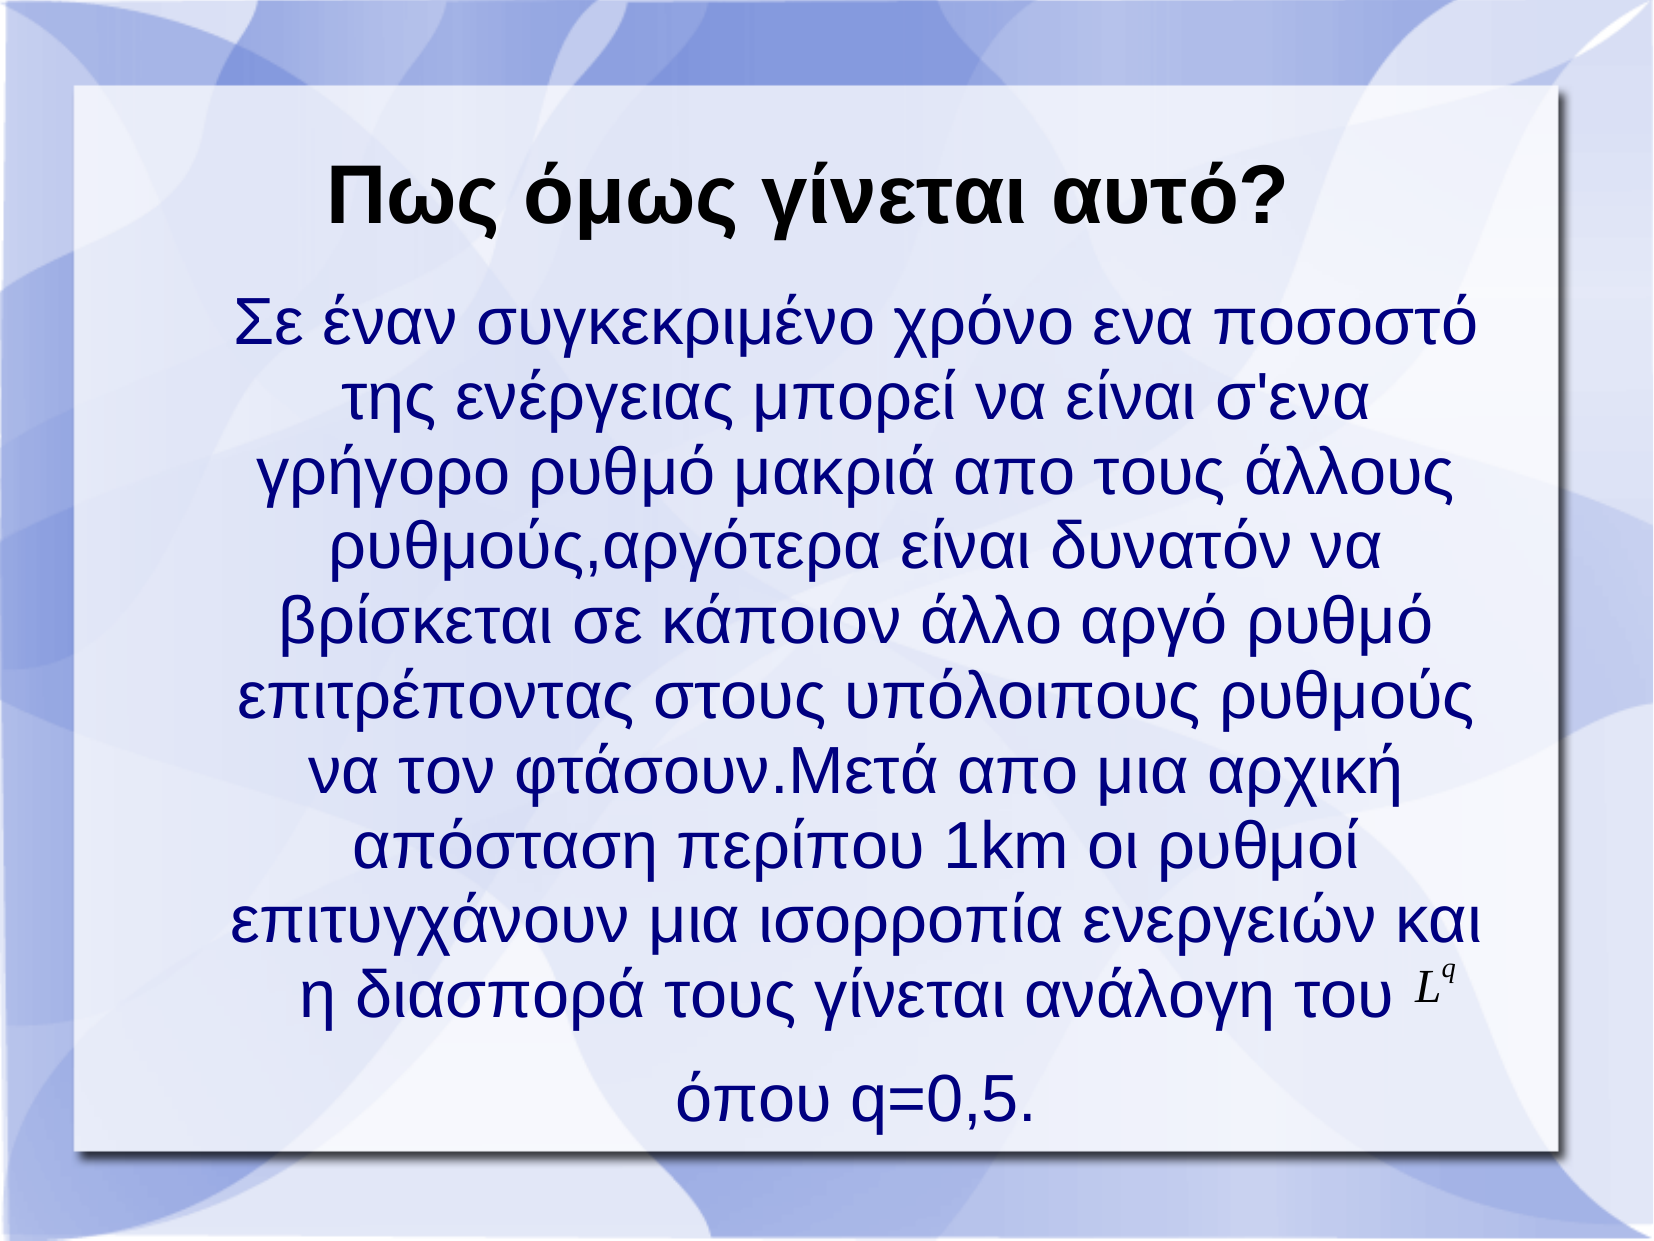

# Πως όμως γίνεται αυτό?
Σε έναν συγκεκριμένο χρόνο ενα ποσοστό της ενέργειας μπορεί να είναι σ'ενα γρήγορο ρυθμό μακριά απο τους άλλους ρυθμούς,αργότερα είναι δυνατόν να βρίσκεται σε κάποιον άλλο αργό ρυθμό επιτρέποντας στους υπόλοιπους ρυθμούς να τον φτάσουν.Μετά απο μια αρχική απόσταση περίπου 1km οι ρυθμοί επιτυγχάνουν μια ισορροπία ενεργειών και η διασπορά τους γίνεται ανάλογη του
όπου q=0,5.